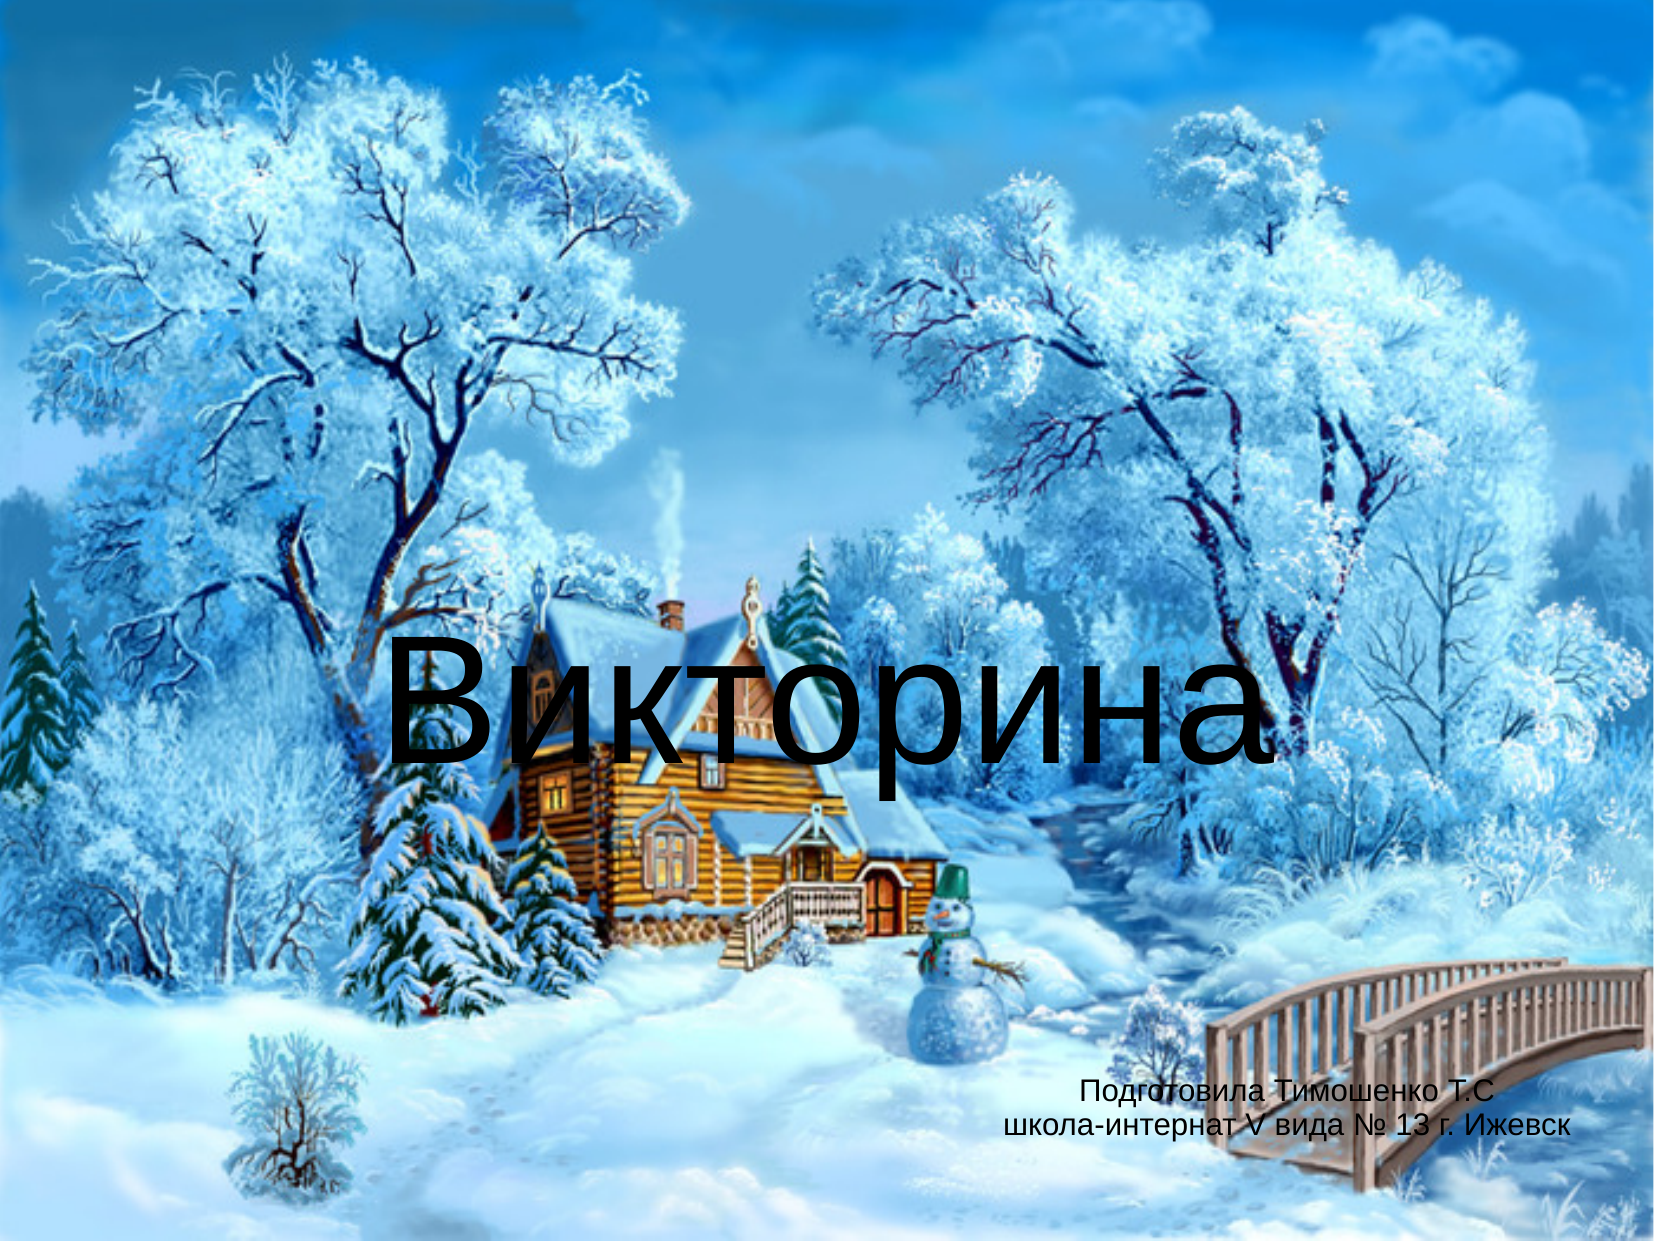

Викторина
# Подготовила Тимошенко Т.С школа-интернат V вида № 13 г. Ижевск